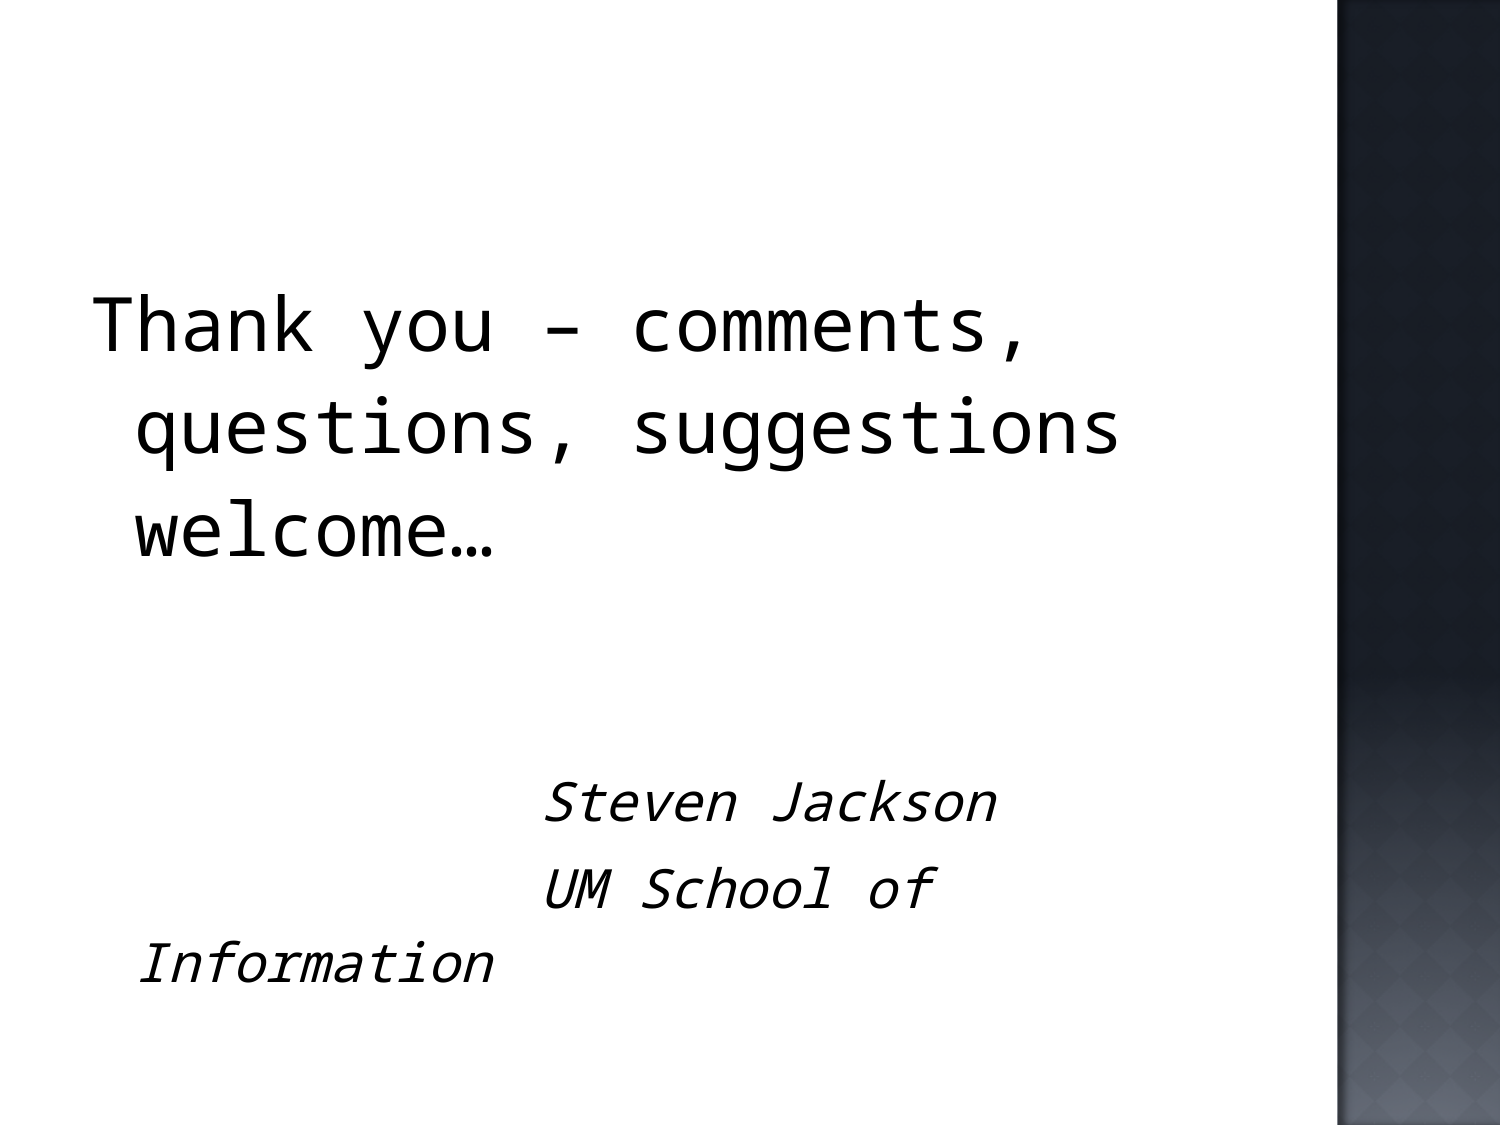

#
Thank you – comments, questions, suggestions welcome…
				Steven Jackson
				UM School of Information